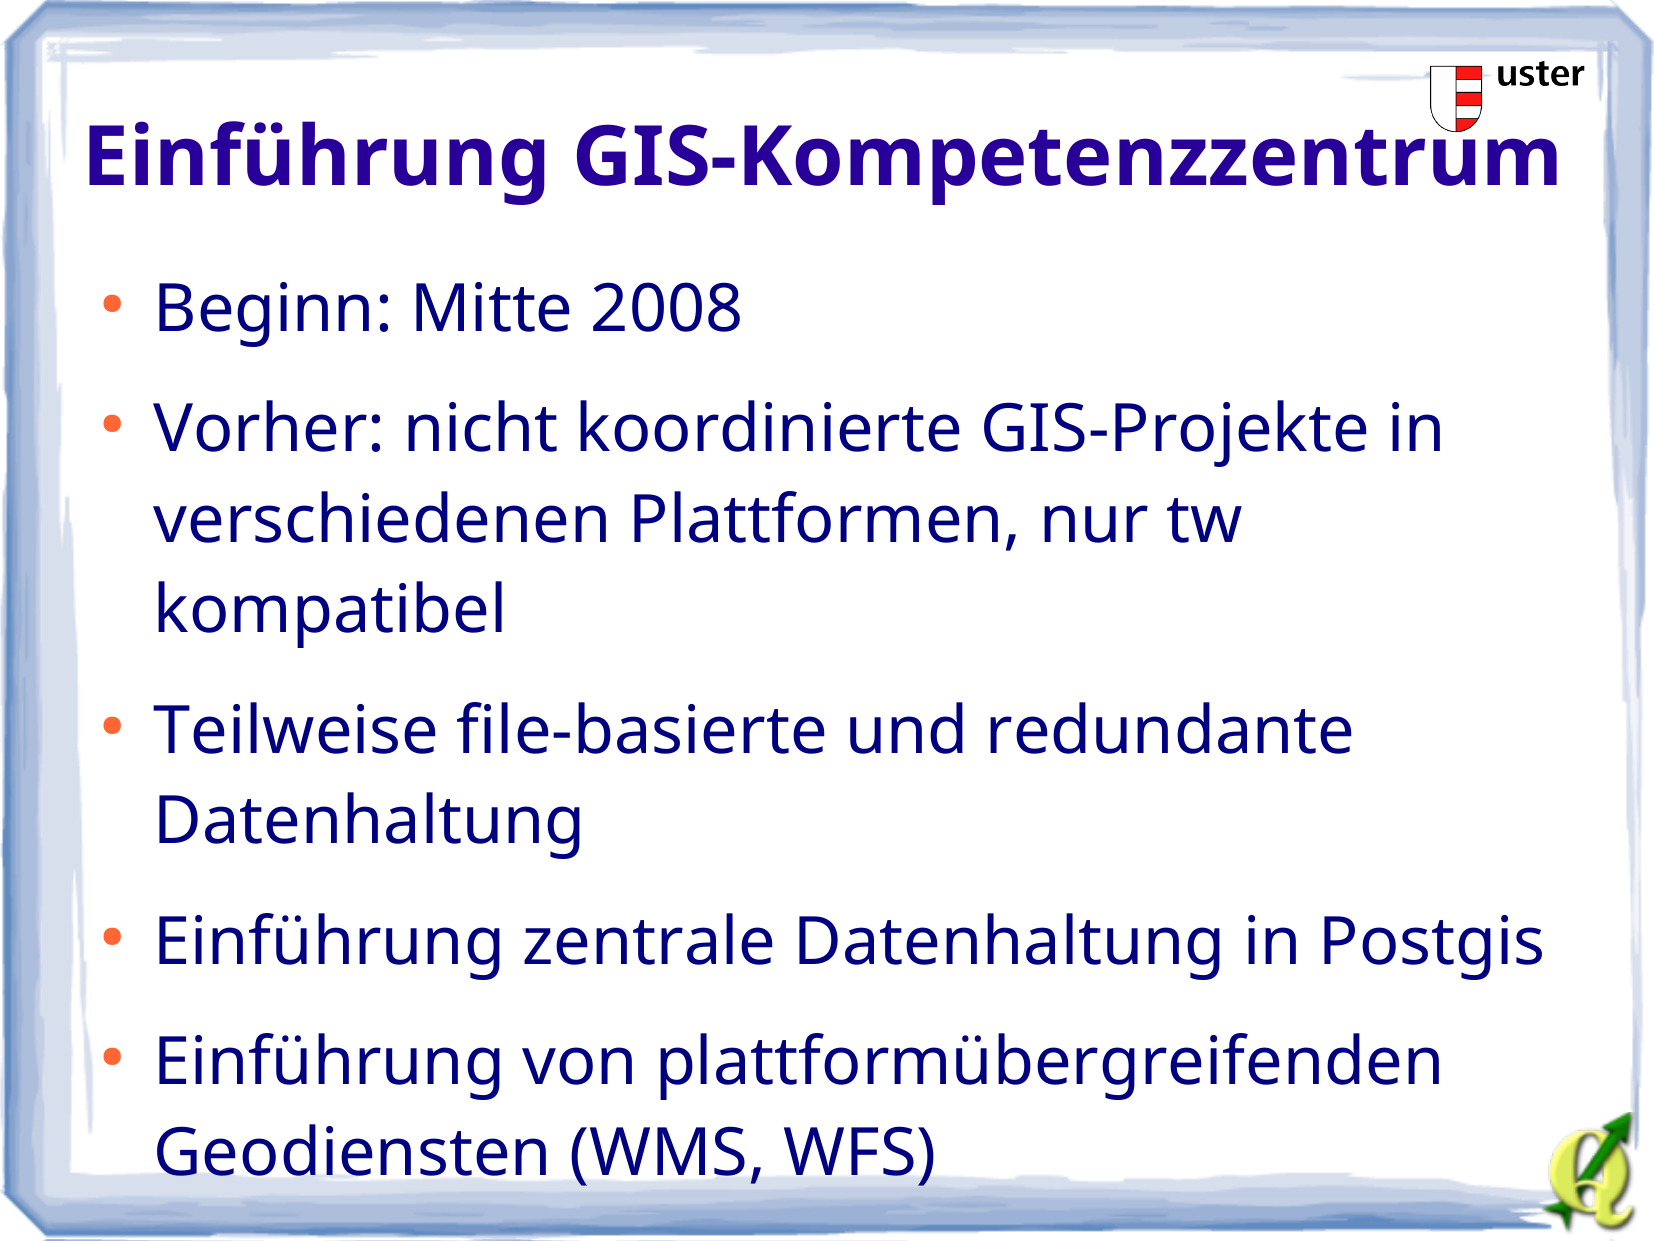

# Einführung GIS-Kompetenzzentrum
Beginn: Mitte 2008
Vorher: nicht koordinierte GIS-Projekte in verschiedenen Plattformen, nur tw kompatibel
Teilweise file-basierte und redundante Datenhaltung
Einführung zentrale Datenhaltung in Postgis
Einführung von plattformübergreifenden Geodiensten (WMS, WFS)
Desktop-GIS relativ teuer und nicht massgeschneidert